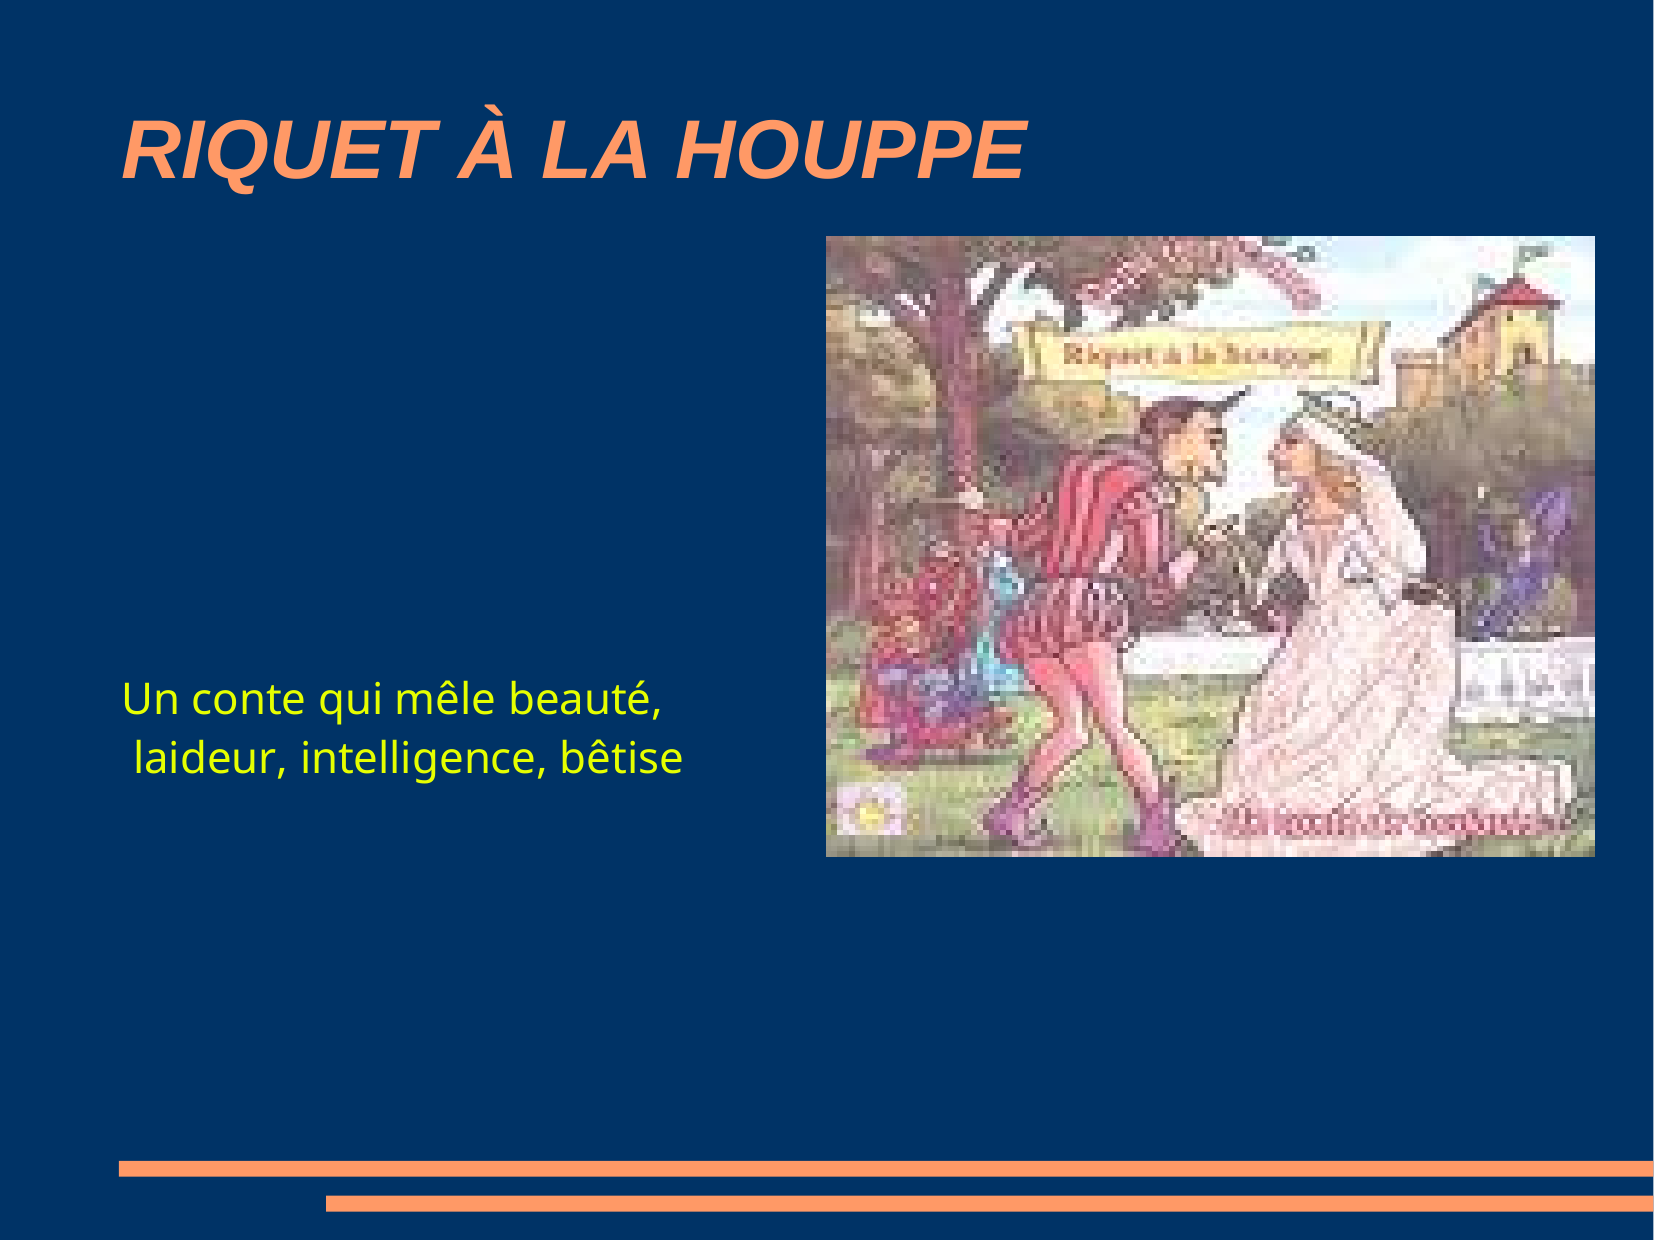

# RIQUET À LA HOUPPE
Un conte qui mêle beauté,
 laideur, intelligence, bêtise